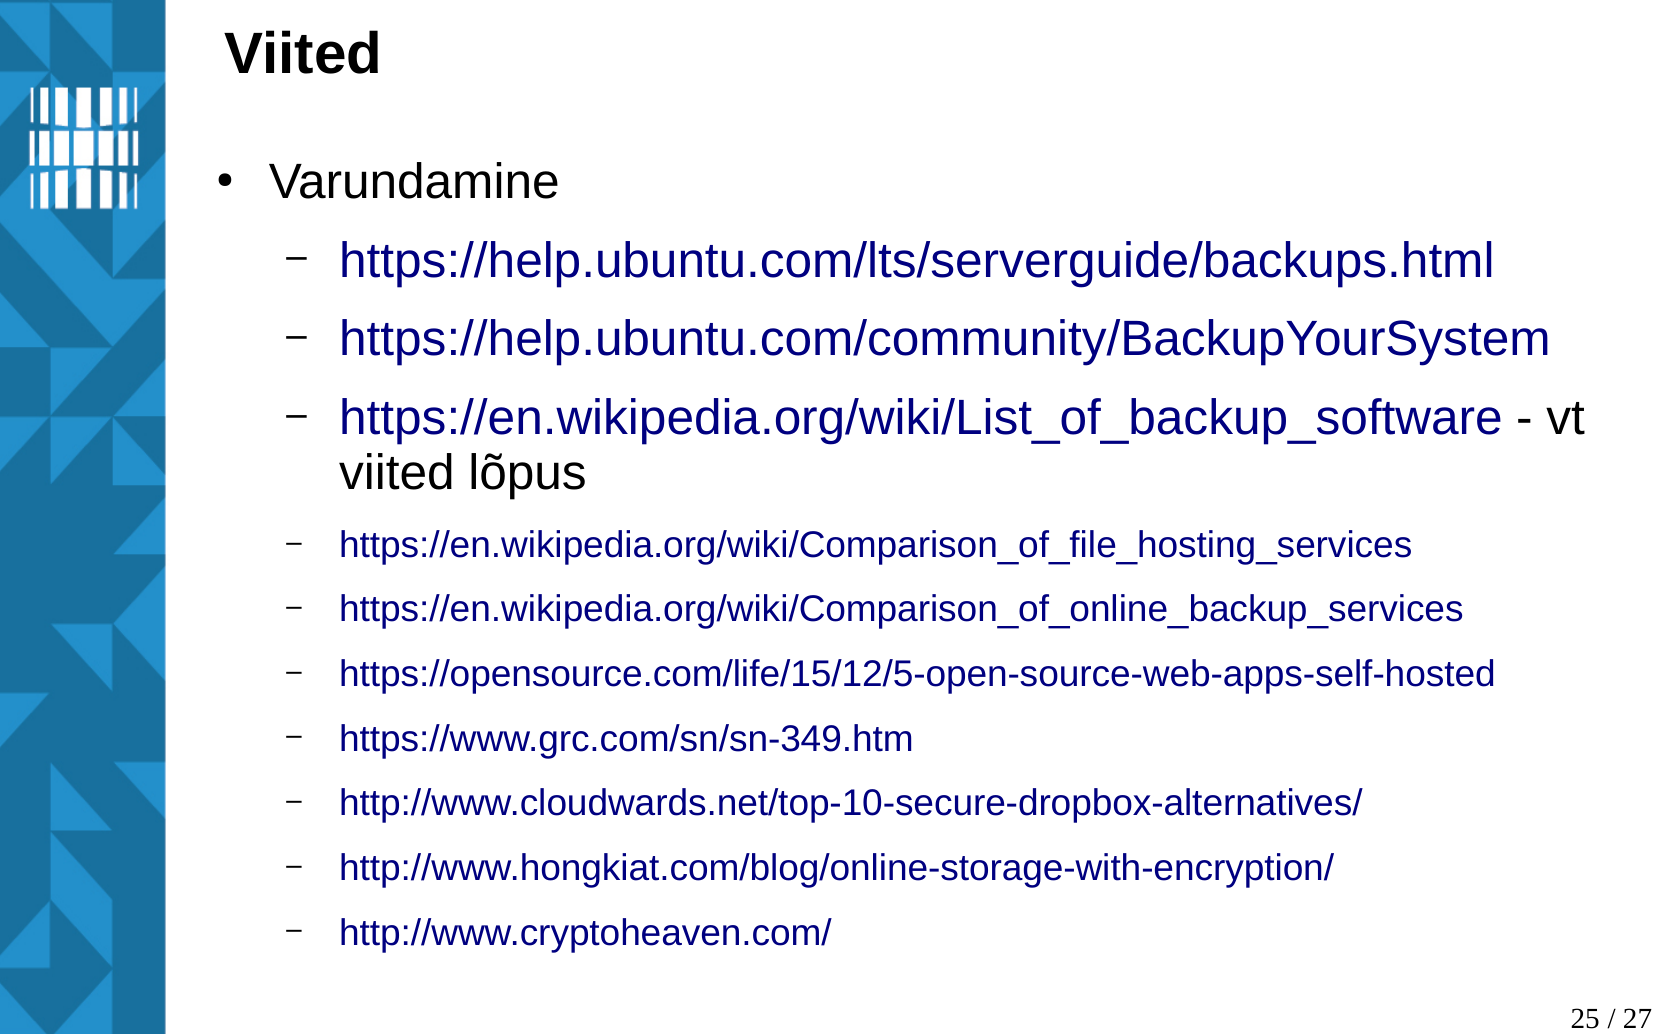

# Viited
Varundamine
https://help.ubuntu.com/lts/serverguide/backups.html
https://help.ubuntu.com/community/BackupYourSystem
https://en.wikipedia.org/wiki/List_of_backup_software - vt viited lõpus
https://en.wikipedia.org/wiki/Comparison_of_file_hosting_services
https://en.wikipedia.org/wiki/Comparison_of_online_backup_services
https://opensource.com/life/15/12/5-open-source-web-apps-self-hosted
https://www.grc.com/sn/sn-349.htm
http://www.cloudwards.net/top-10-secure-dropbox-alternatives/
http://www.hongkiat.com/blog/online-storage-with-encryption/
http://www.cryptoheaven.com/